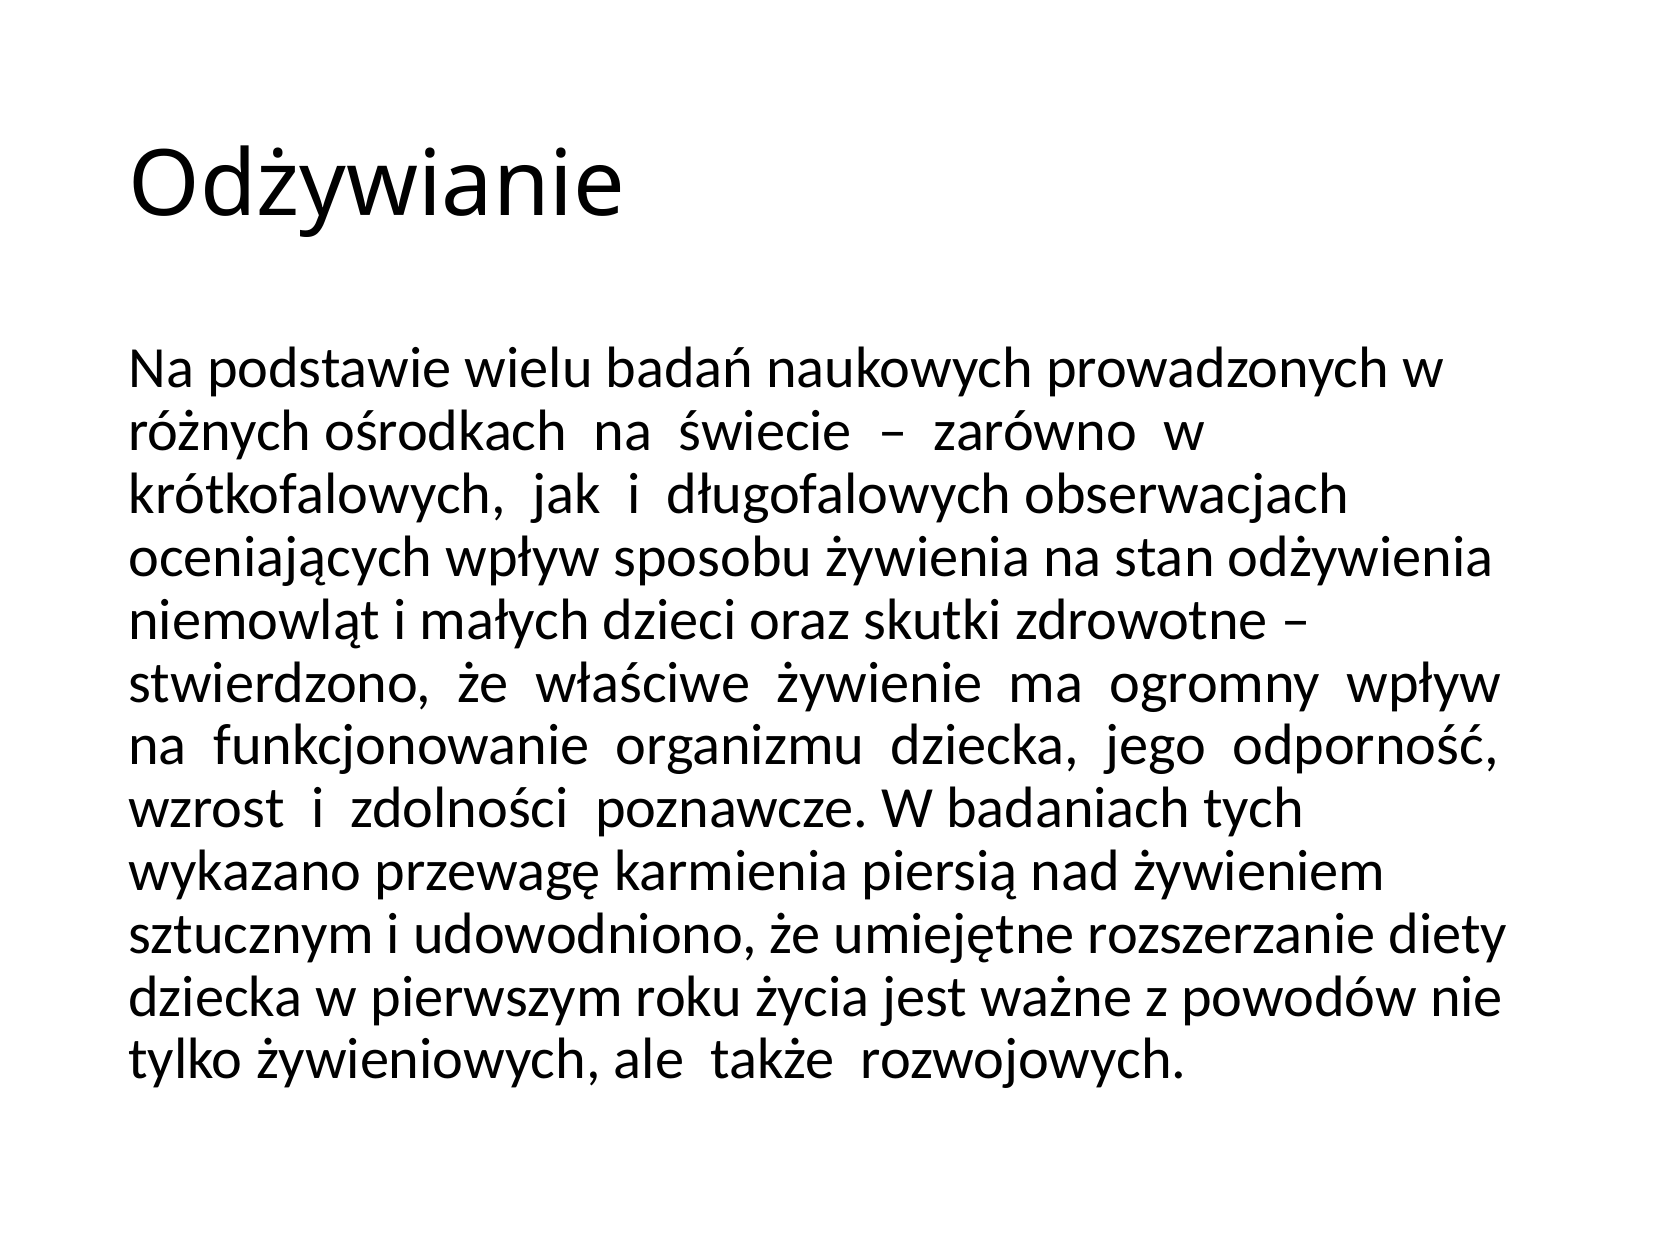

# Odżywianie
Na podstawie wielu badań naukowych prowadzonych w różnych ośrodkach na świecie – zarówno w krótkofalowych, jak i długofalowych obserwacjach oceniających wpływ sposobu żywienia na stan odżywienia niemowląt i małych dzieci oraz skutki zdrowotne – stwierdzono, że właściwe żywienie ma ogromny wpływ na funkcjonowanie organizmu dziecka, jego odporność, wzrost i zdolności poznawcze. W badaniach tych wykazano przewagę karmienia piersią nad żywieniem sztucznym i udowodniono, że umiejętne rozszerzanie diety dziecka w pierwszym roku życia jest ważne z powodów nie tylko żywieniowych, ale także rozwojowych.